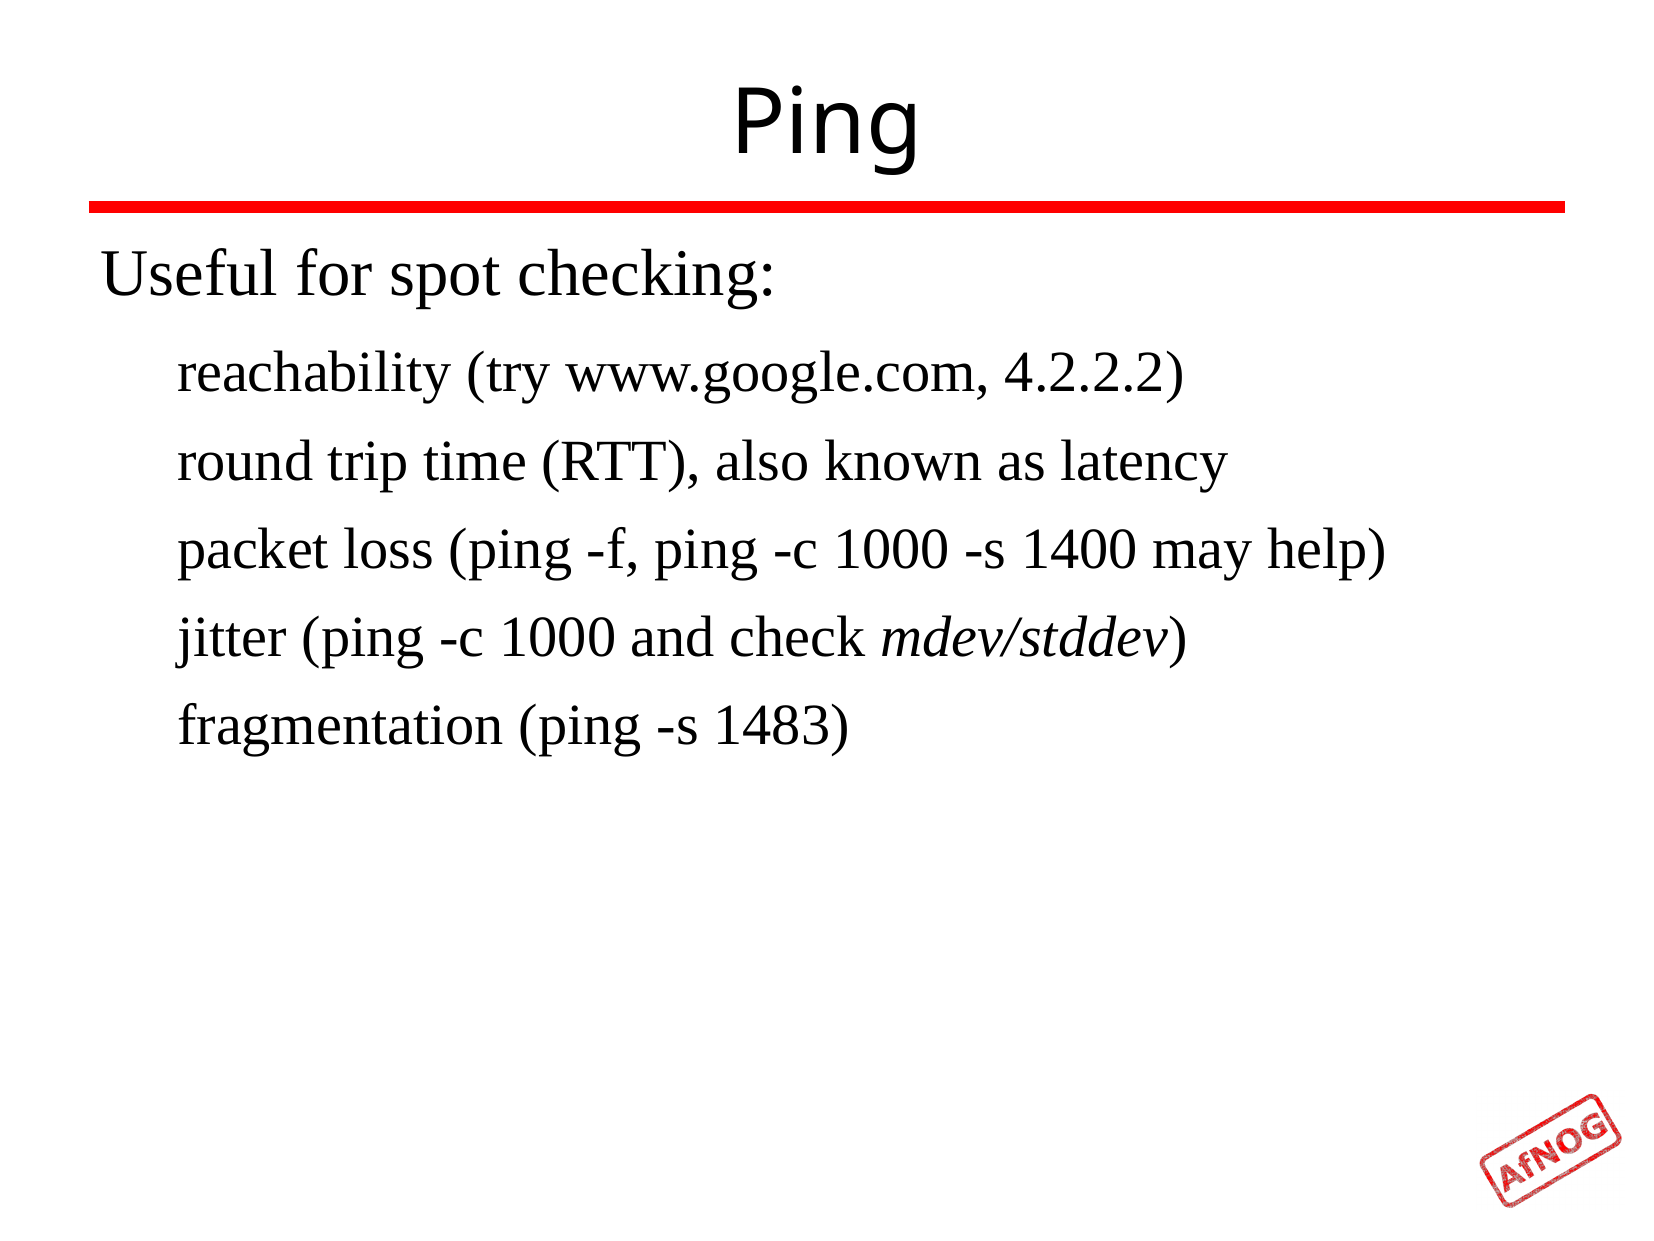

# Ping
Useful for spot checking:
reachability (try www.google.com, 4.2.2.2)
round trip time (RTT), also known as latency
packet loss (ping -f, ping -c 1000 -s 1400 may help)
jitter (ping -c 1000 and check mdev/stddev)
fragmentation (ping -s 1483)